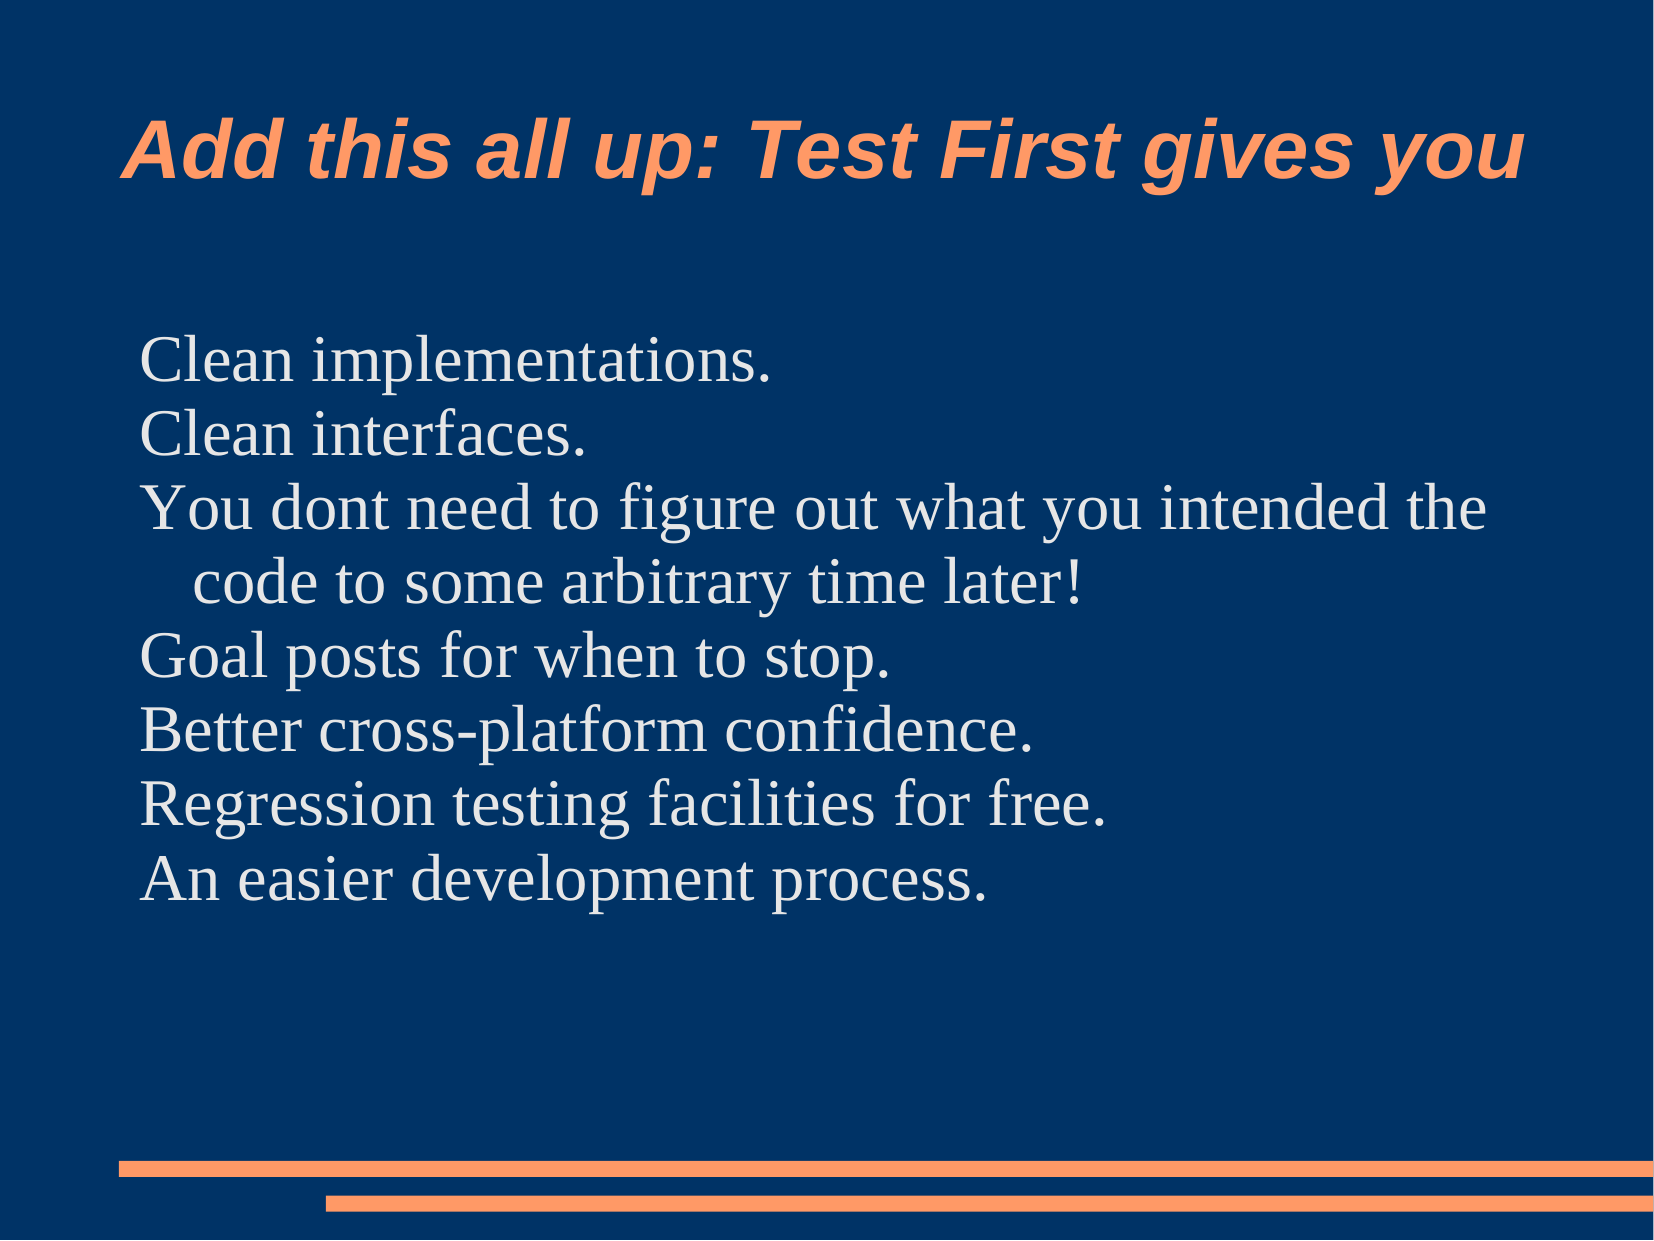

# Add this all up: Test First gives you
Clean implementations.
Clean interfaces.
You dont need to figure out what you intended the code to some arbitrary time later!
Goal posts for when to stop.
Better cross-platform confidence.
Regression testing facilities for free.
An easier development process.